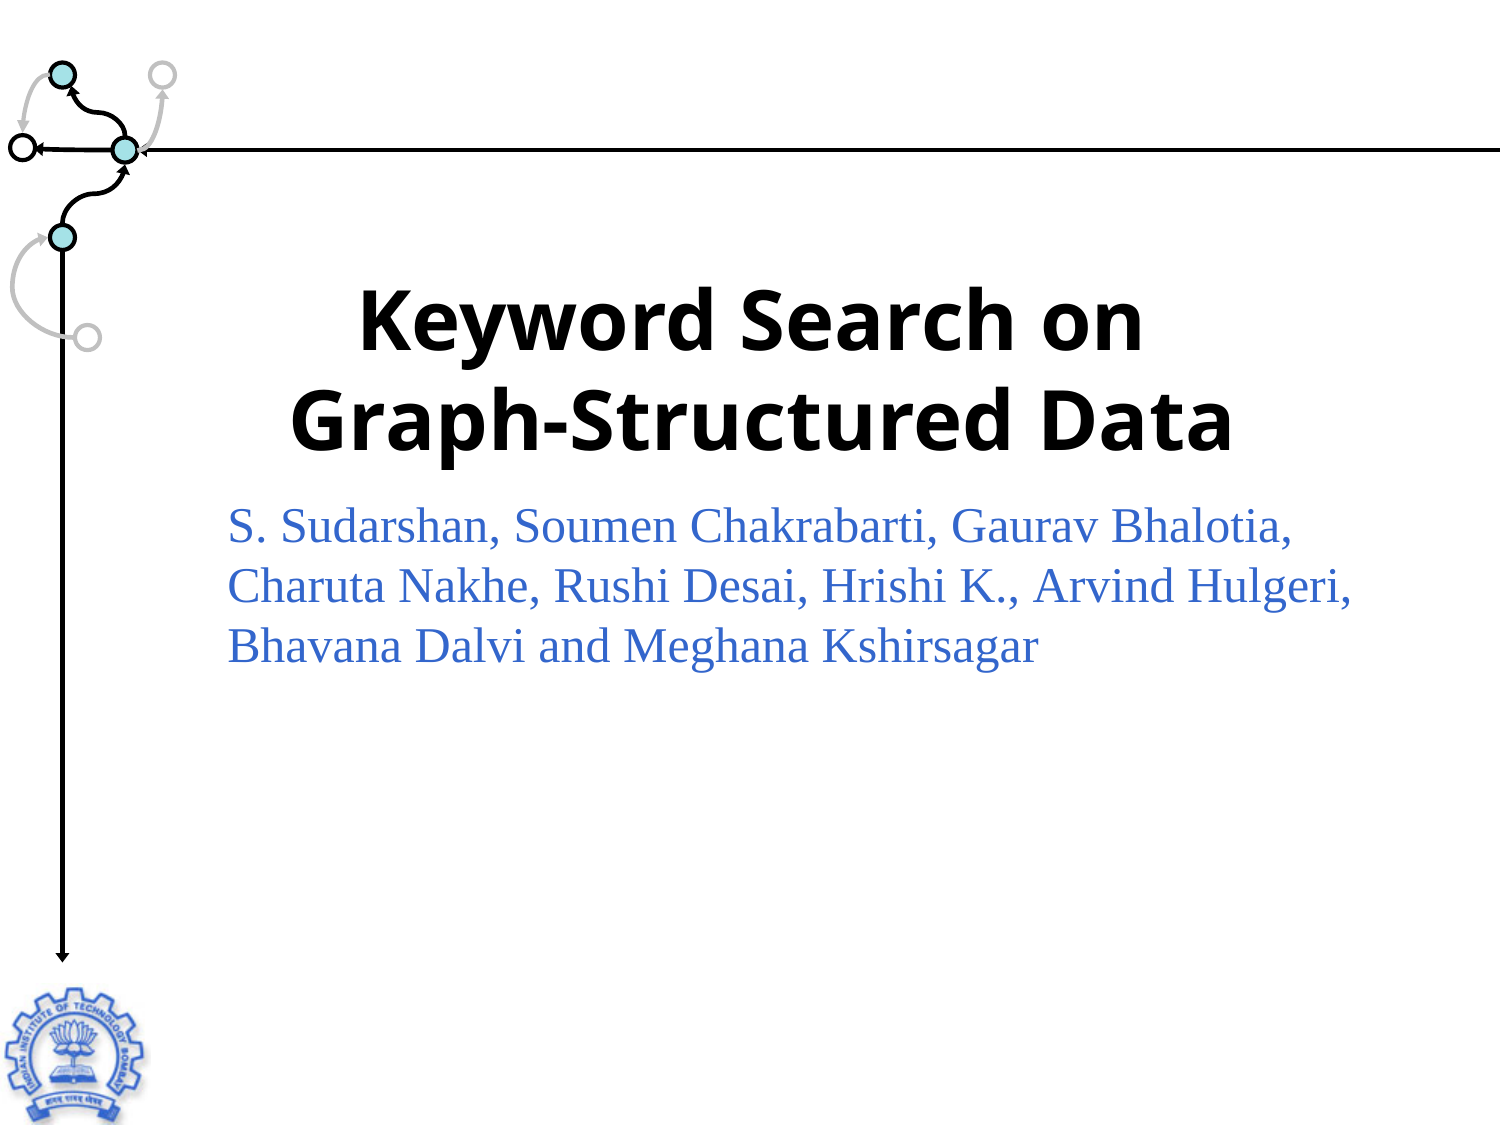

# Keyword Search on Graph-Structured Data
S. Sudarshan, Soumen Chakrabarti, Gaurav Bhalotia,
Charuta Nakhe, Rushi Desai, Hrishi K., Arvind Hulgeri,
Bhavana Dalvi and Meghana Kshirsagar